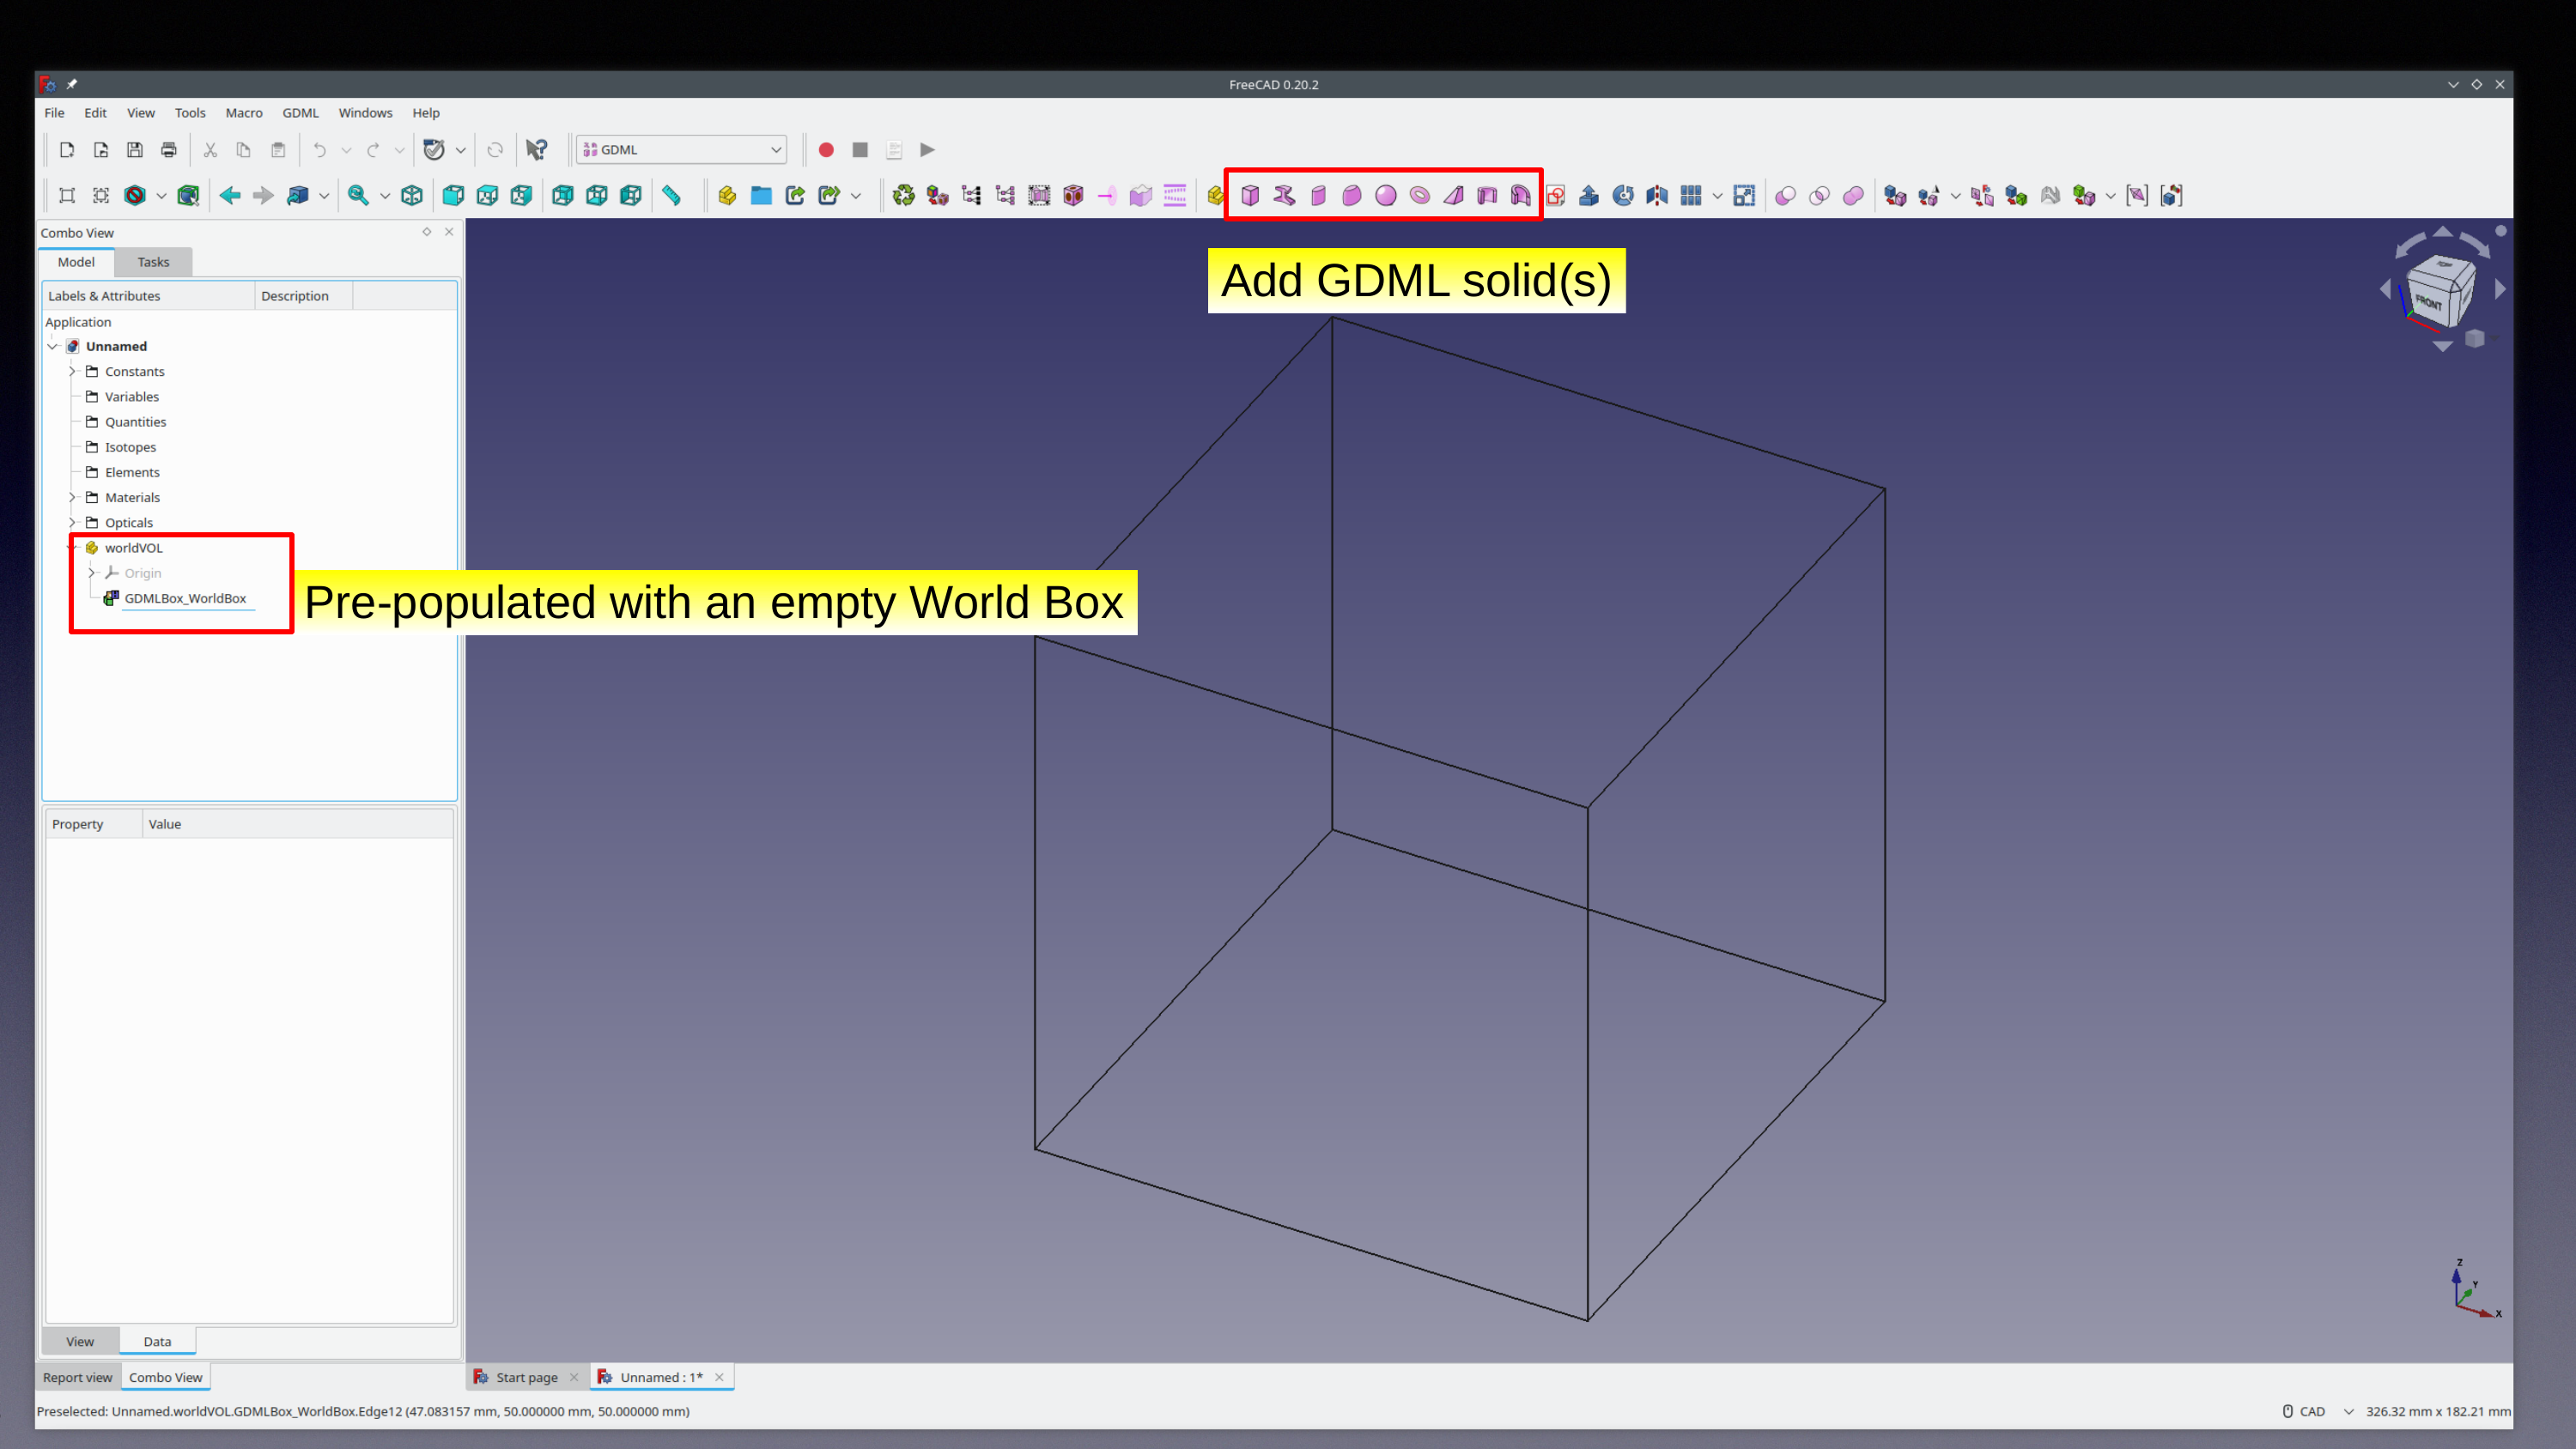

Add GDML solid(s)
Pre-populated with an empty World Box
15